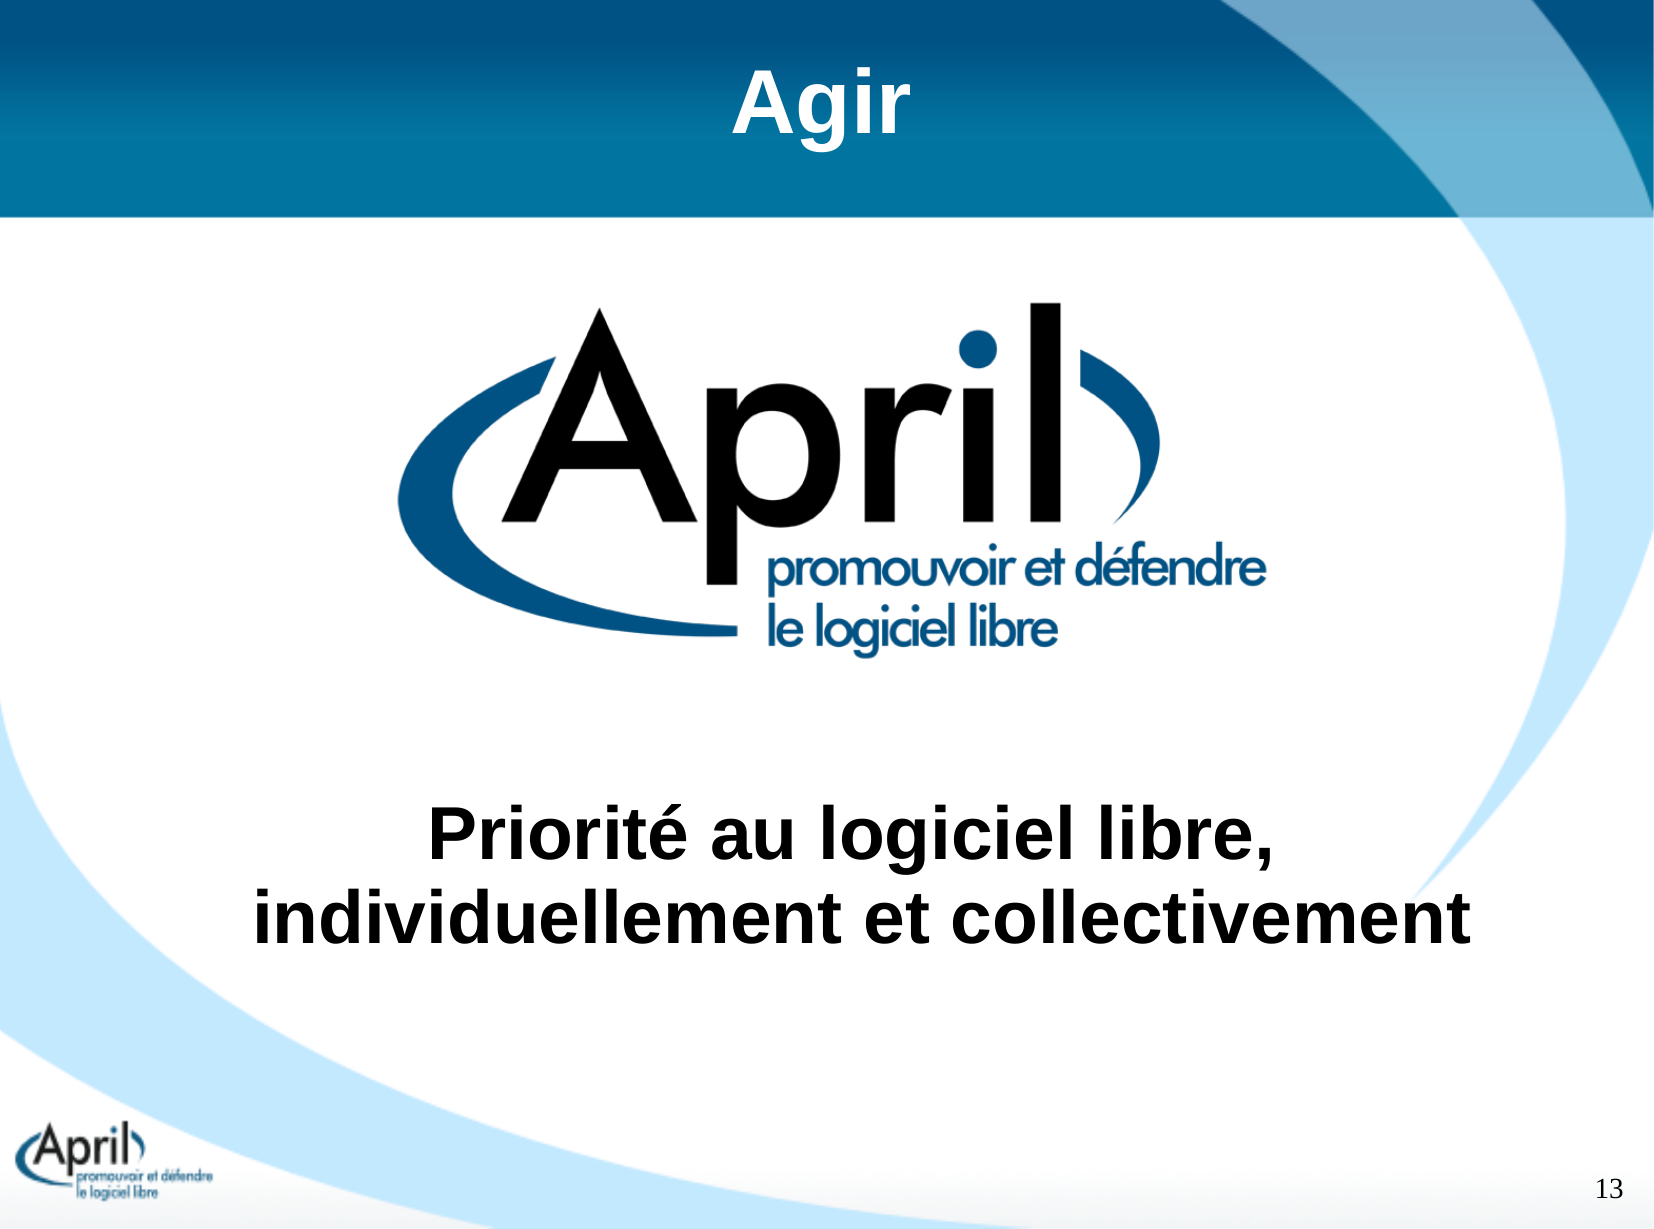

# Agir
Priorité au logiciel libre,
individuellement et collectivement
13